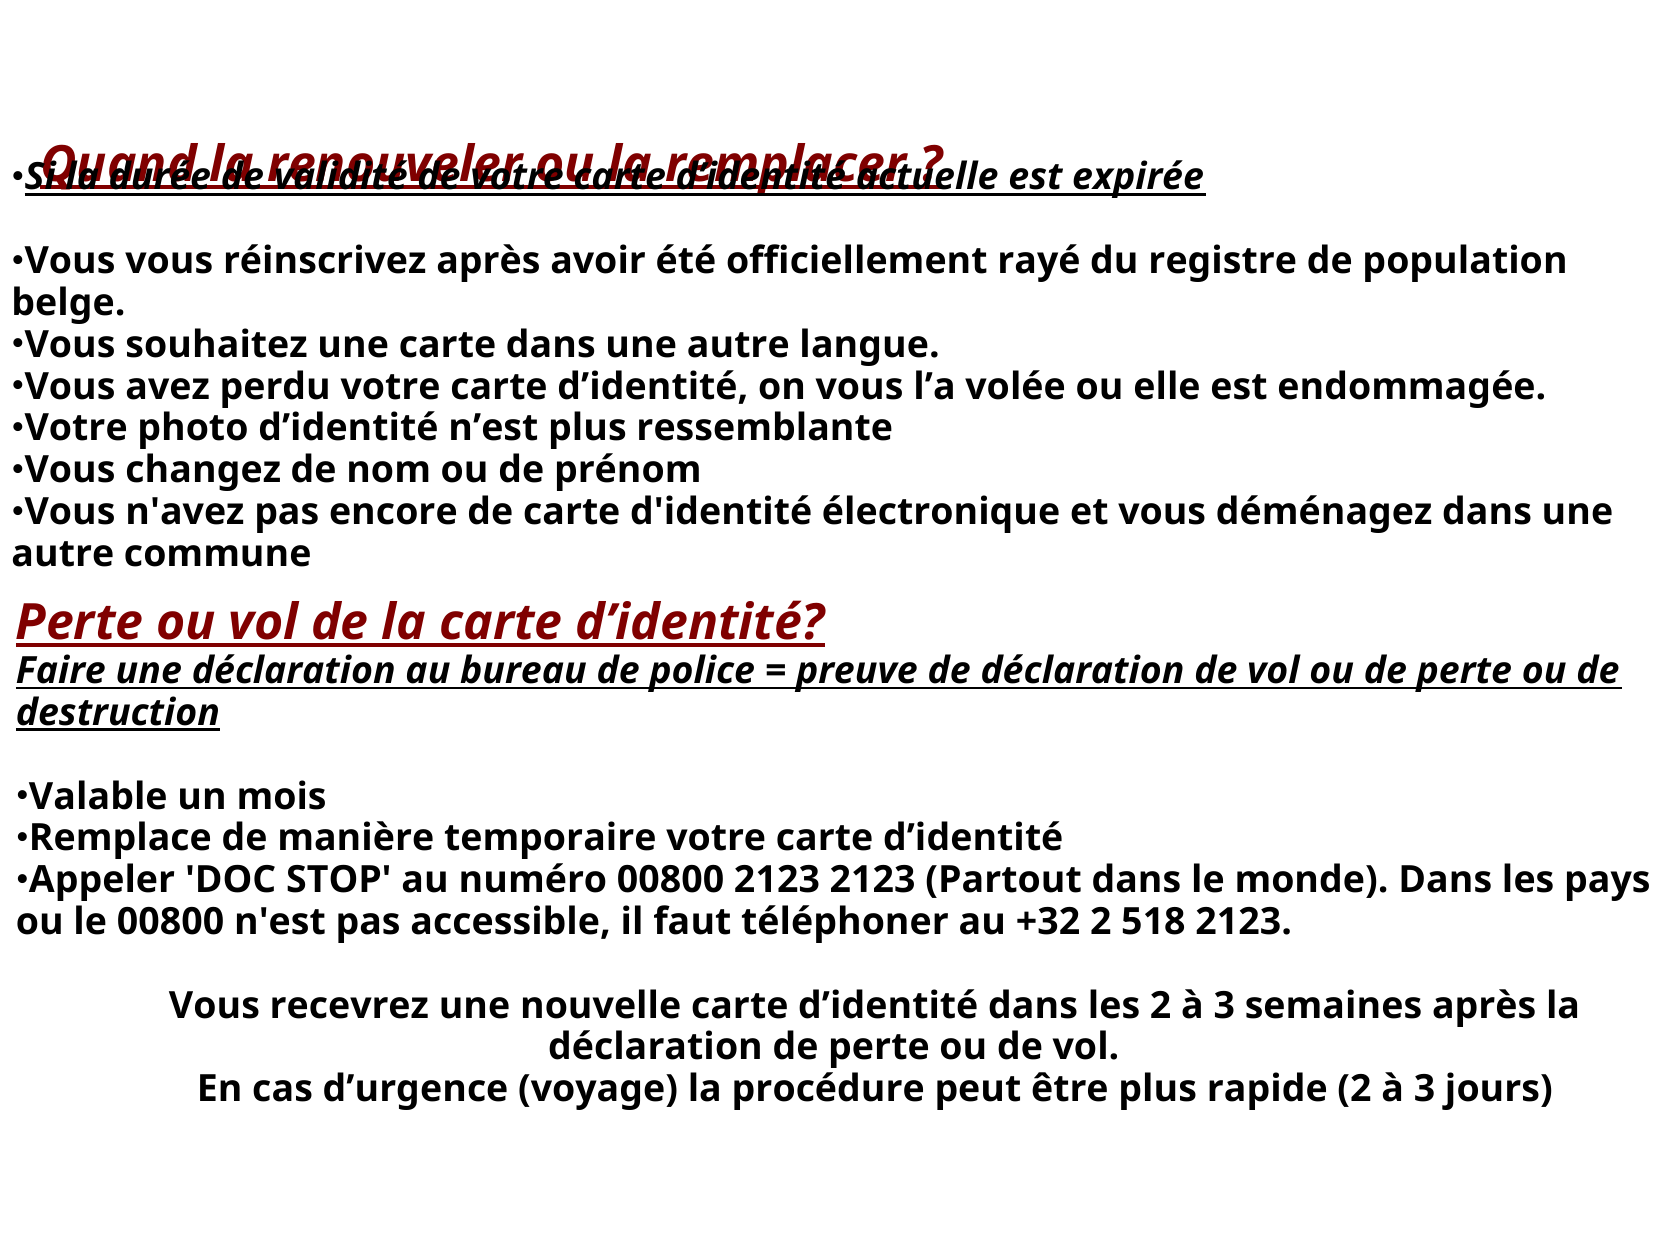

Quand la renouveler ou la remplacer ?
Si la durée de validité de votre carte d’identité actuelle est expirée
Vous vous réinscrivez après avoir été officiellement rayé du registre de population belge.
Vous souhaitez une carte dans une autre langue.
Vous avez perdu votre carte d’identité, on vous l’a volée ou elle est endommagée.
Votre photo d’identité n’est plus ressemblante
Vous changez de nom ou de prénom
Vous n'avez pas encore de carte d'identité électronique et vous déménagez dans une autre commune
Perte ou vol de la carte d’identité?
Faire une déclaration au bureau de police = preuve de déclaration de vol ou de perte ou de destruction
Valable un mois
Remplace de manière temporaire votre carte d’identité
Appeler 'DOC STOP' au numéro 00800 2123 2123 (Partout dans le monde). Dans les pays ou le 00800 n'est pas accessible, il faut téléphoner au +32 2 518 2123.
	Vous recevrez une nouvelle carte d’identité dans les 2 à 3 semaines après la déclaration de perte ou de vol.
	En cas d’urgence (voyage) la procédure peut être plus rapide (2 à 3 jours)